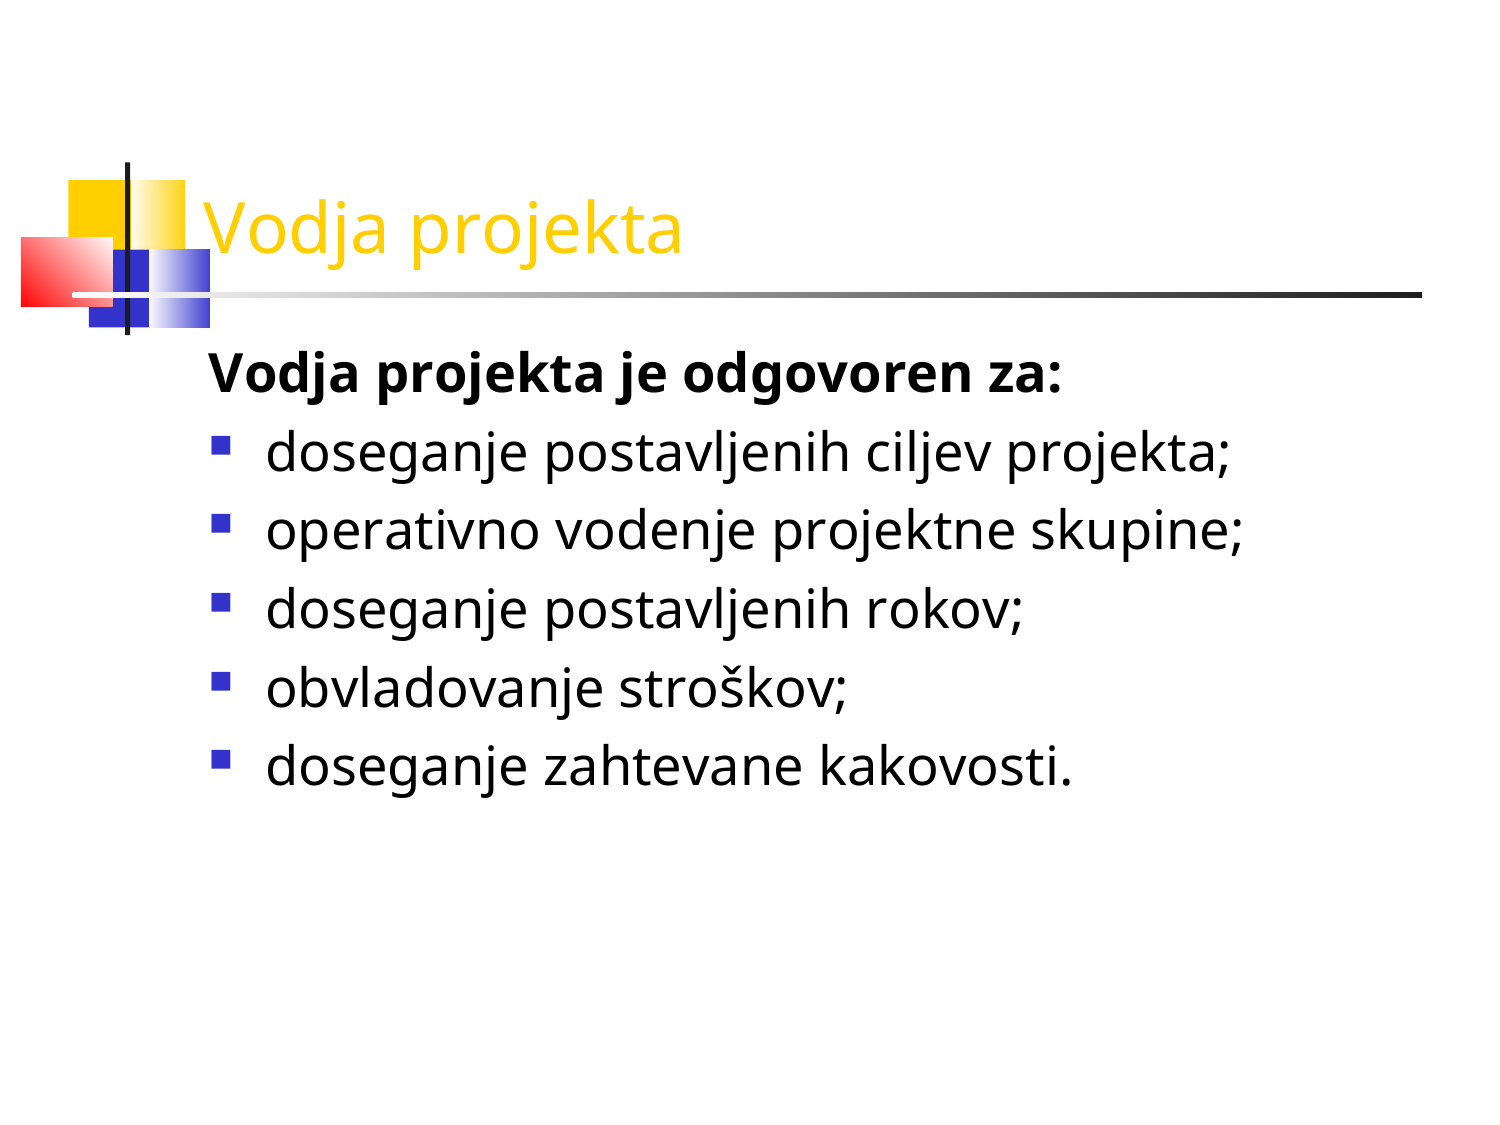

# Vodja projekta
Vodja projekta je odgovoren za:
doseganje postavljenih ciljev projekta;
operativno vodenje projektne skupine;
doseganje postavljenih rokov;
obvladovanje stroškov;
doseganje zahtevane kakovosti.